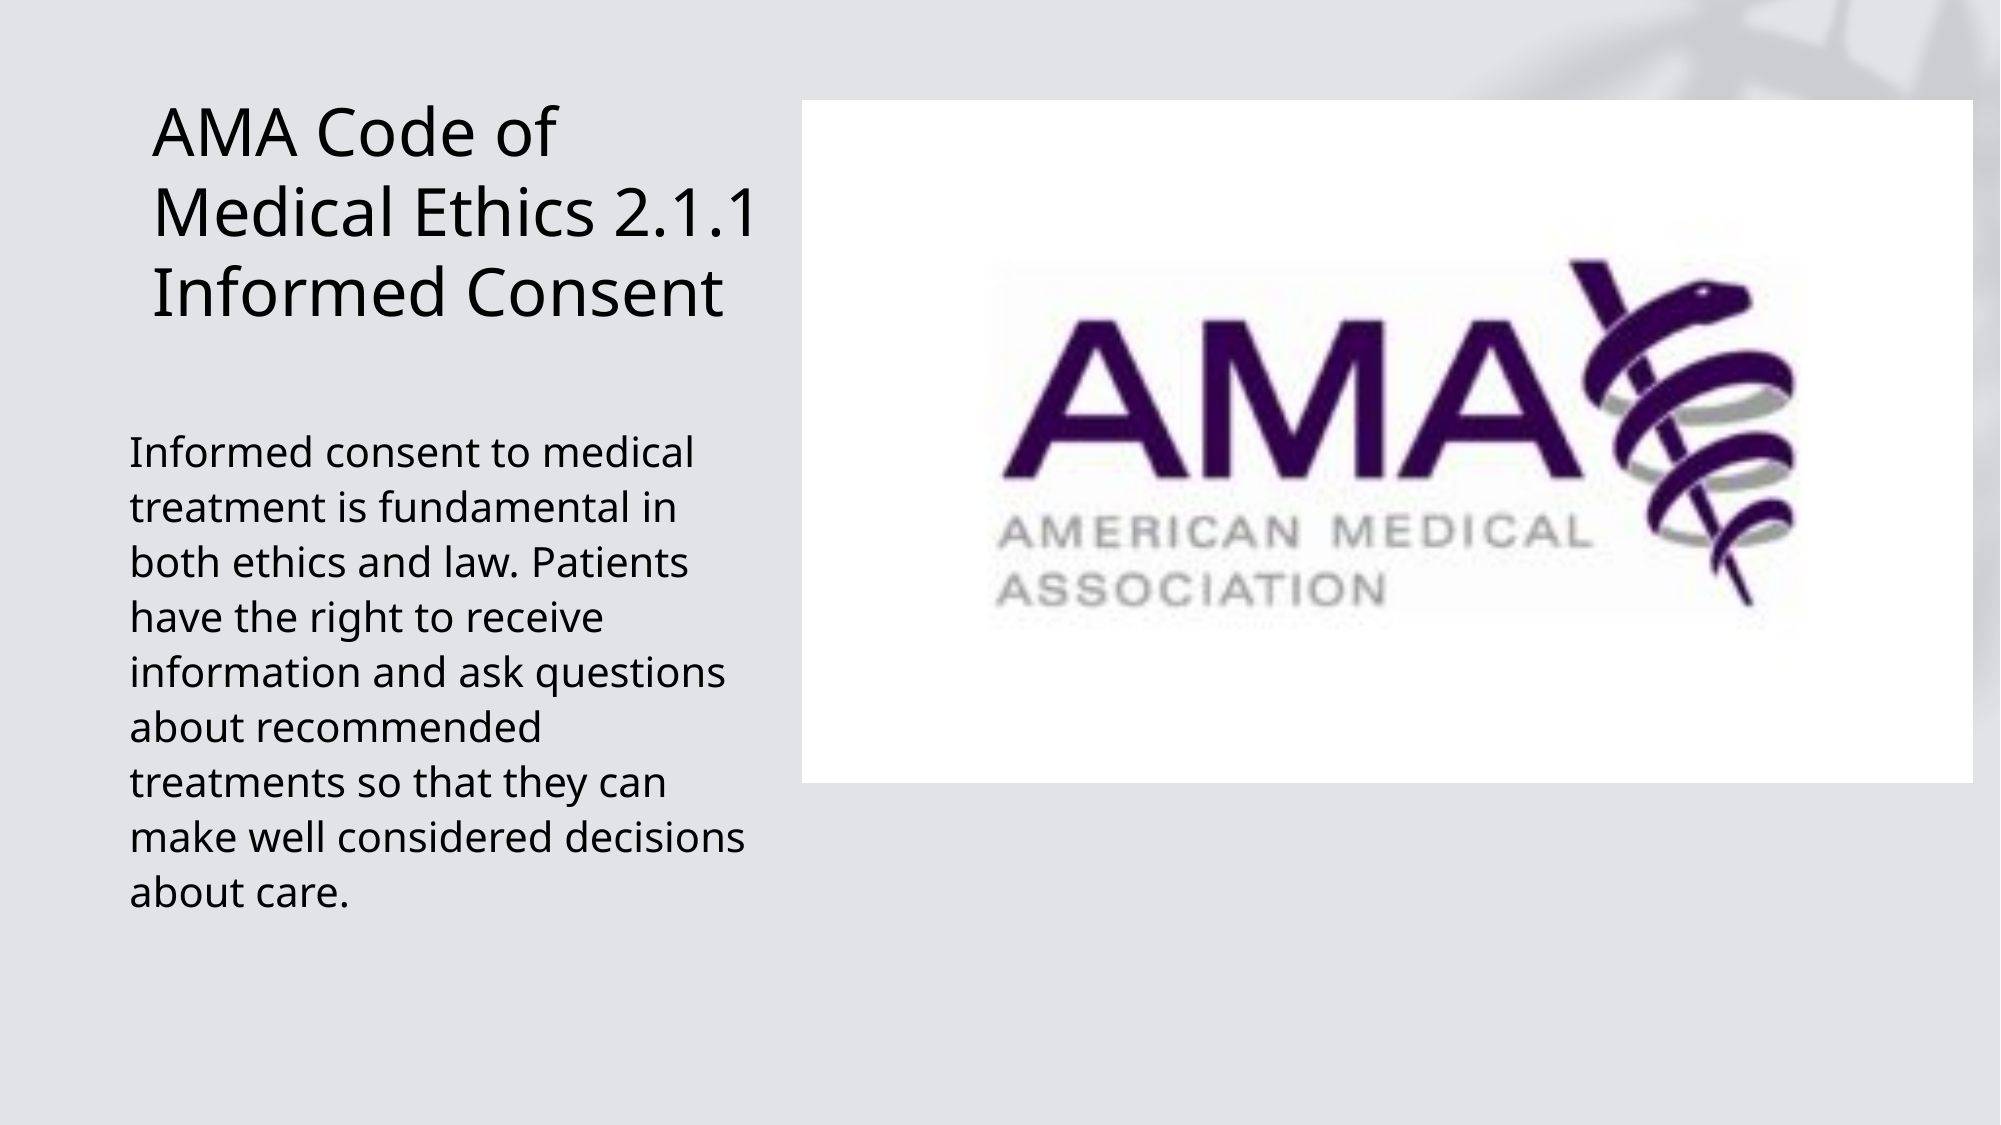

# AMA Code of Medical Ethics 2.1.1 Informed Consent
Informed consent to medical treatment is fundamental in both ethics and law. Patients have the right to receive information and ask questions about recommended treatments so that they can make well considered decisions about care.